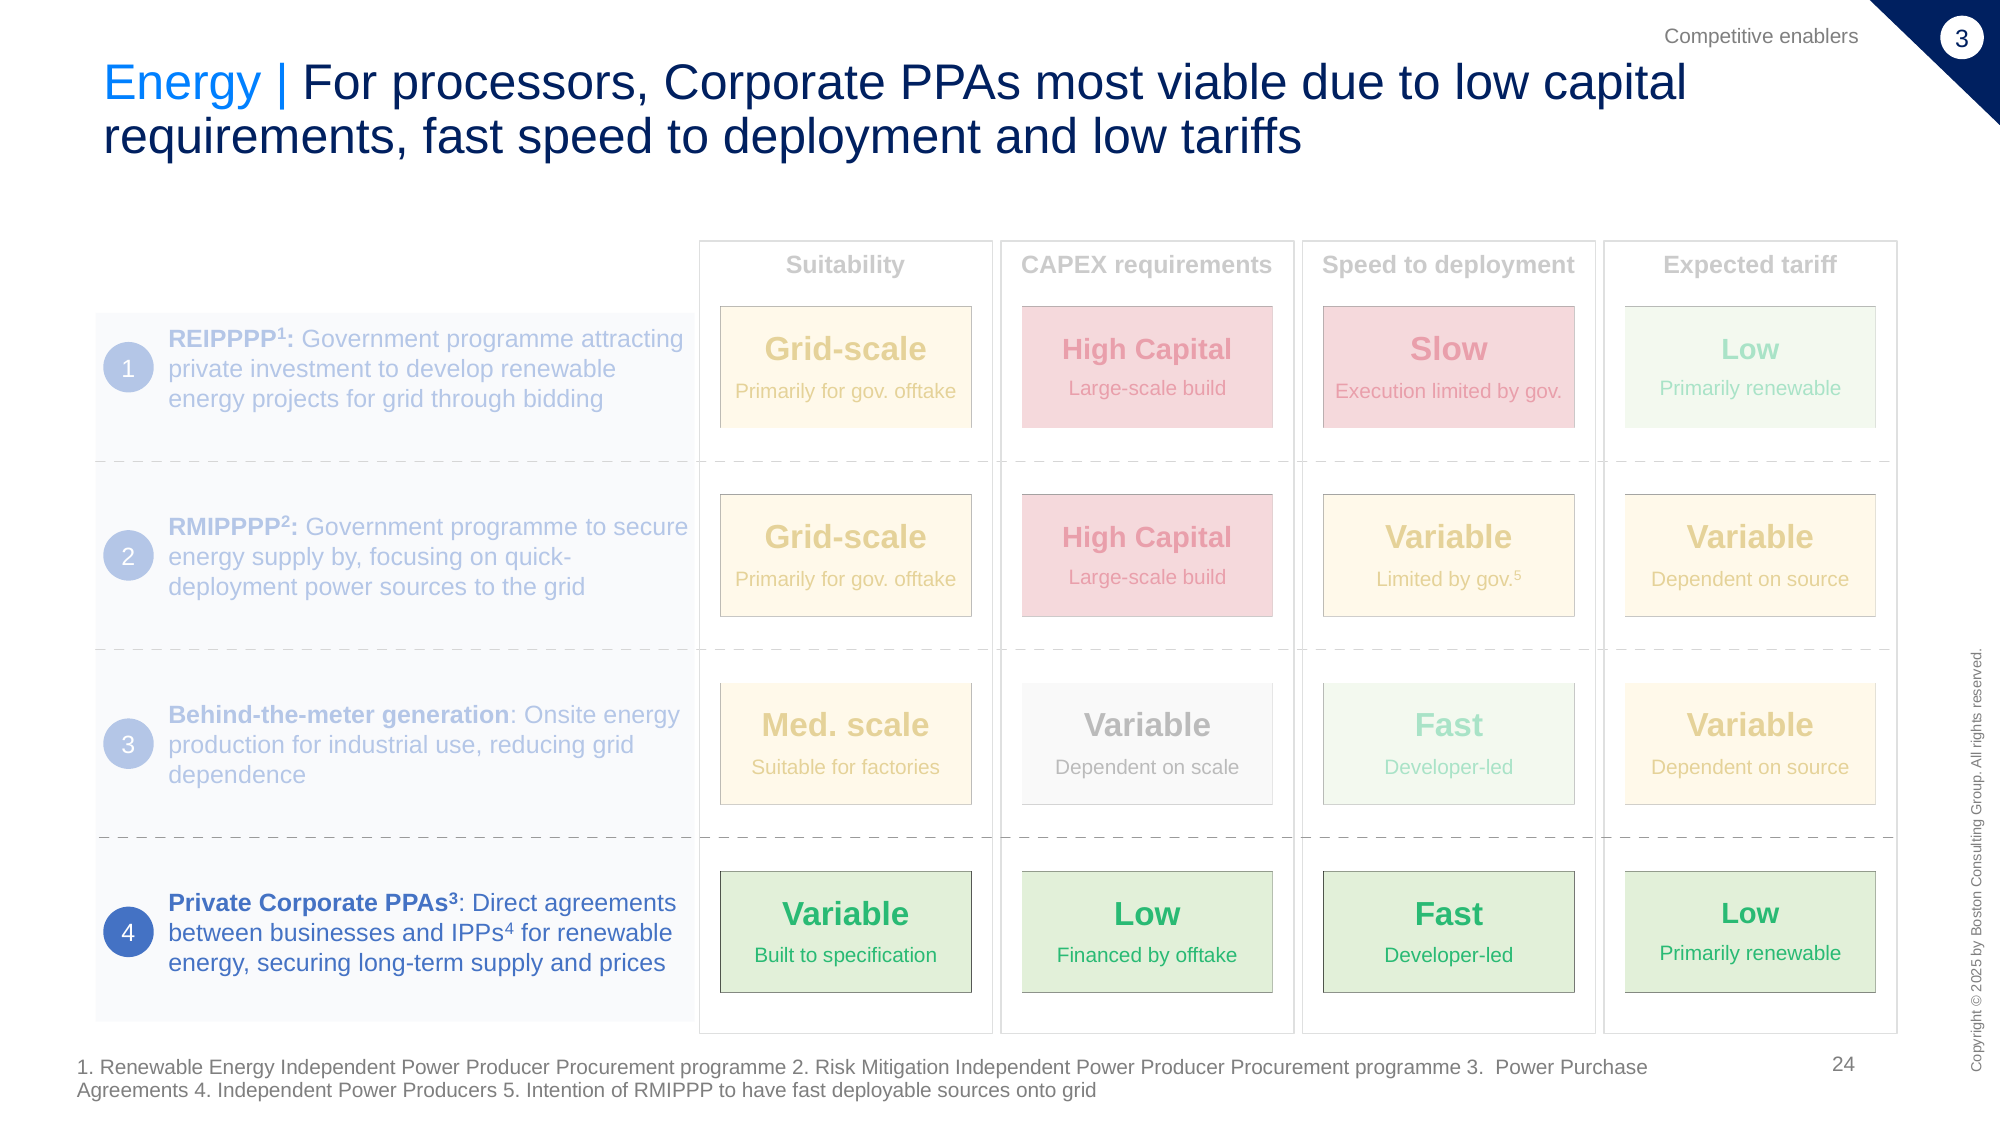

Competitive enablers
3
# Energy | For processors, Corporate PPAs most viable due to low capital requirements, fast speed to deployment and low tariffs
Suitability
CAPEX requirements
Speed to deployment
Expected tariff
Grid-scale
Primarily for gov. offtake
High Capital
Large-scale build
Slow
Execution limited by gov.
Low
Primarily renewable
REIPPPP1: Government programme attracting private investment to develop renewable energy projects for grid through bidding
1
Grid-scale
Primarily for gov. offtake
High Capital
Large-scale build
Variable
Limited by gov.5
Variable
Dependent on source
RMIPPPP2: Government programme to secure energy supply by, focusing on quick-deployment power sources to the grid
2
Med. scale
Suitable for factories
Variable
Dependent on scale
Fast
Developer-led
Variable
Dependent on source
Behind-the-meter generation: Onsite energy production for industrial use, reducing grid dependence
3
Variable
Built to specification
Low
Financed by offtake
Fast
Developer-led
Low
Primarily renewable
Private Corporate PPAs3: Direct agreements between businesses and IPPs4 for renewable energy, securing long-term supply and prices
4
1. Renewable Energy Independent Power Producer Procurement programme 2. Risk Mitigation Independent Power Producer Procurement programme 3. Power Purchase Agreements 4. Independent Power Producers 5. Intention of RMIPPP to have fast deployable sources onto grid